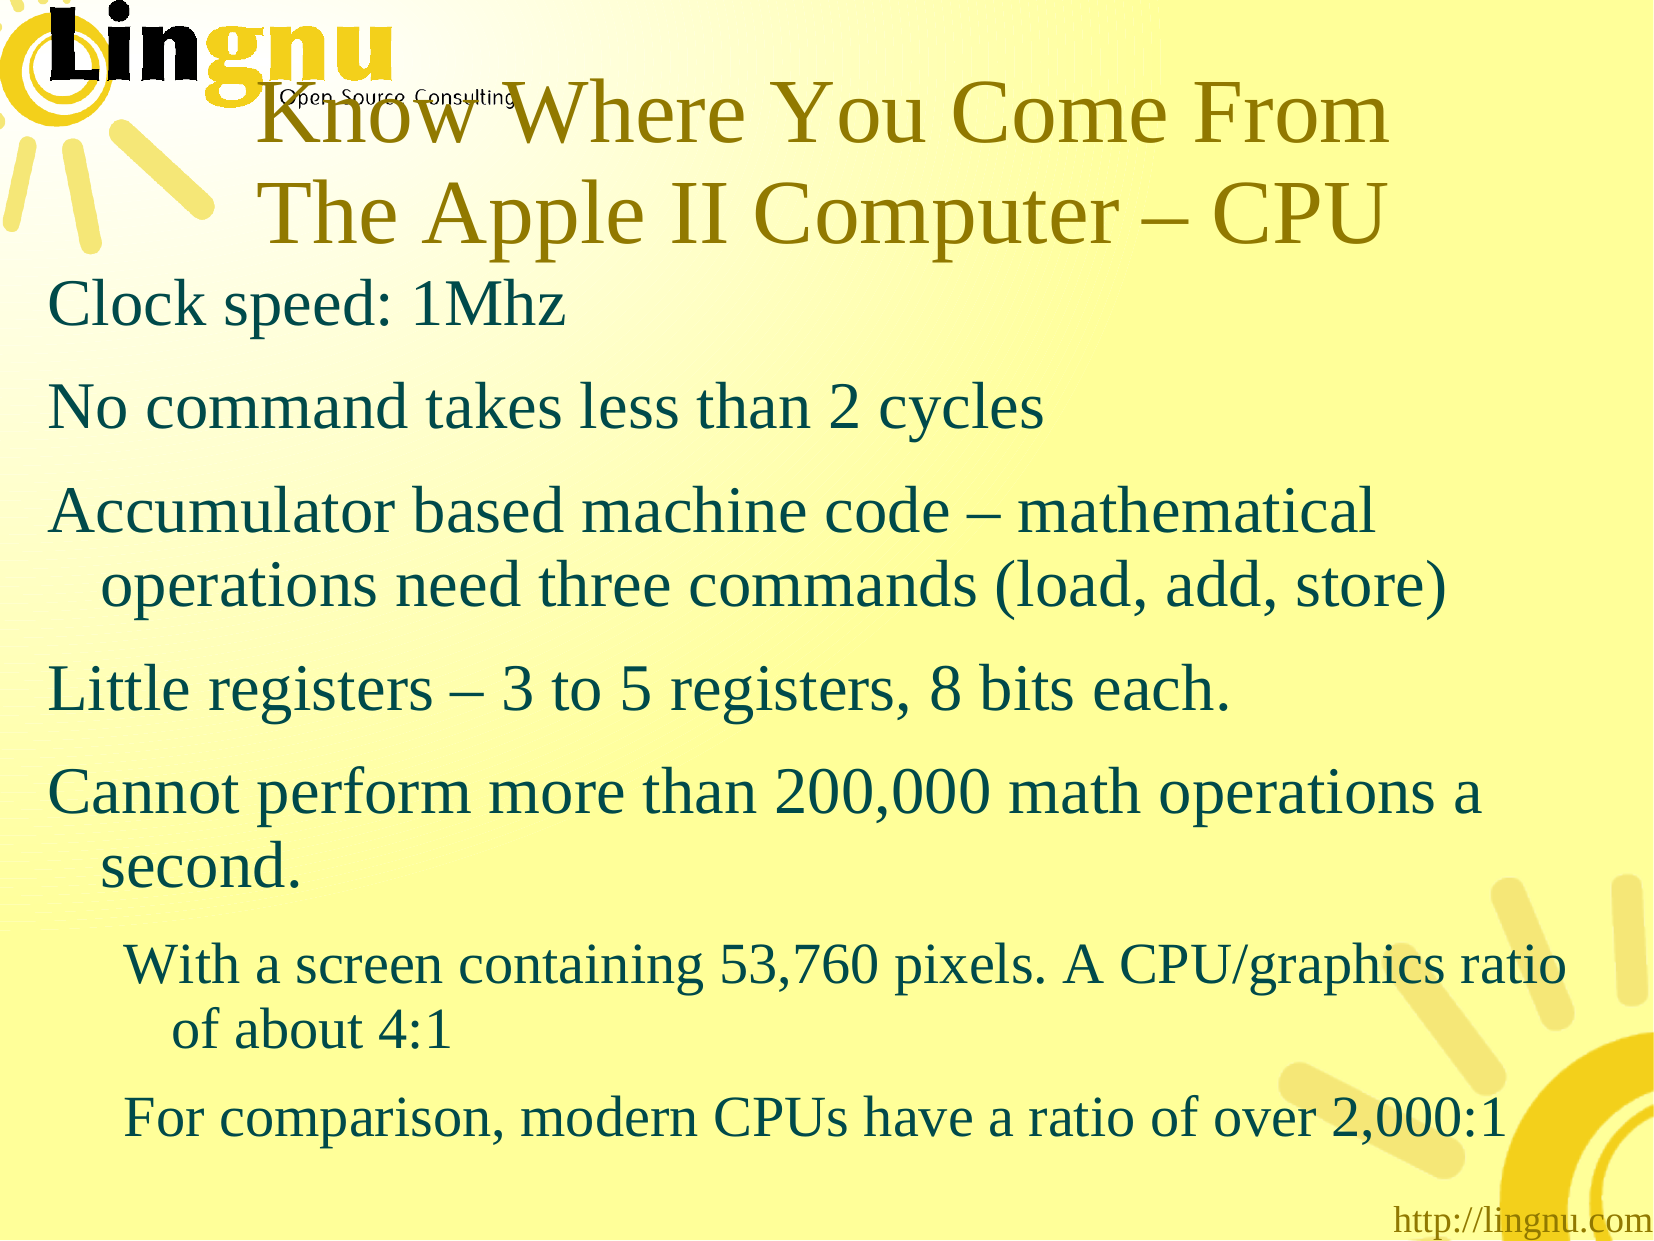

# Know Where You Come From The Apple II Computer – CPU
Clock speed: 1Mhz
No command takes less than 2 cycles
Accumulator based machine code – mathematical operations need three commands (load, add, store)
Little registers – 3 to 5 registers, 8 bits each.
Cannot perform more than 200,000 math operations a second.
With a screen containing 53,760 pixels. A CPU/graphics ratio of about 4:1
For comparison, modern CPUs have a ratio of over 2,000:1